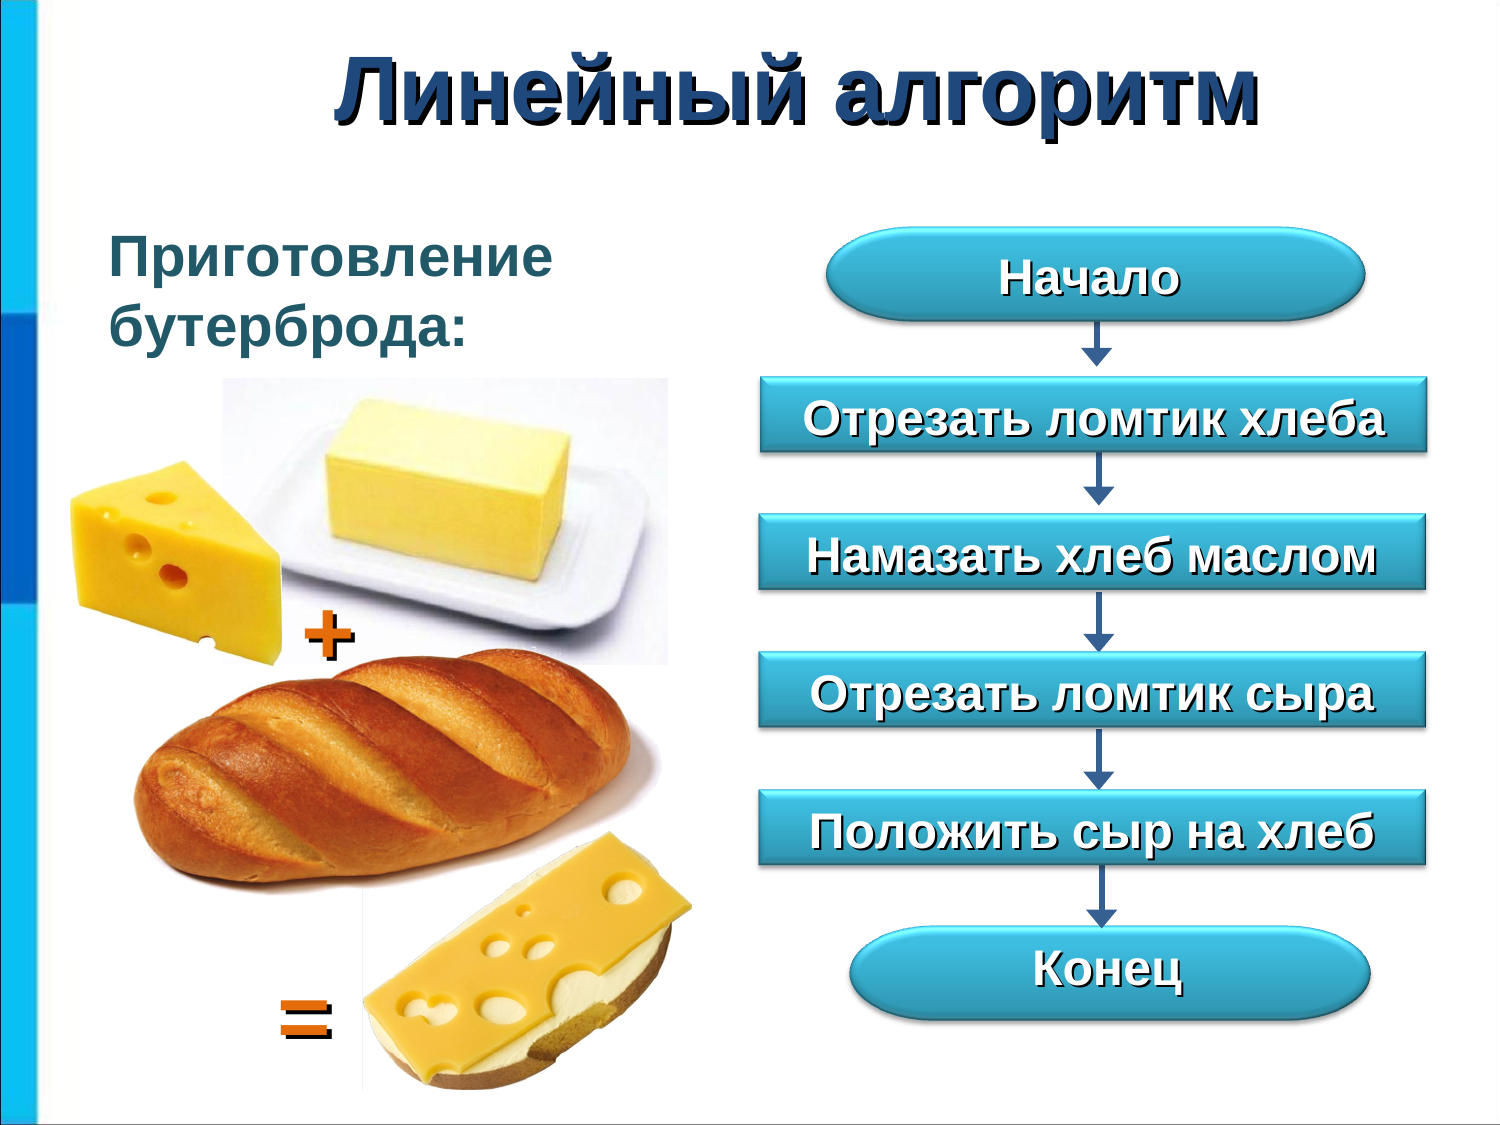

# Линейный алгоритм
Приготовление
бутерброда:
Начало
Отрезать ломтик хлеба
Намазать хлеб маслом
Отрезать ломтик сыра
Положить сыр на хлеб
Конец
+
=